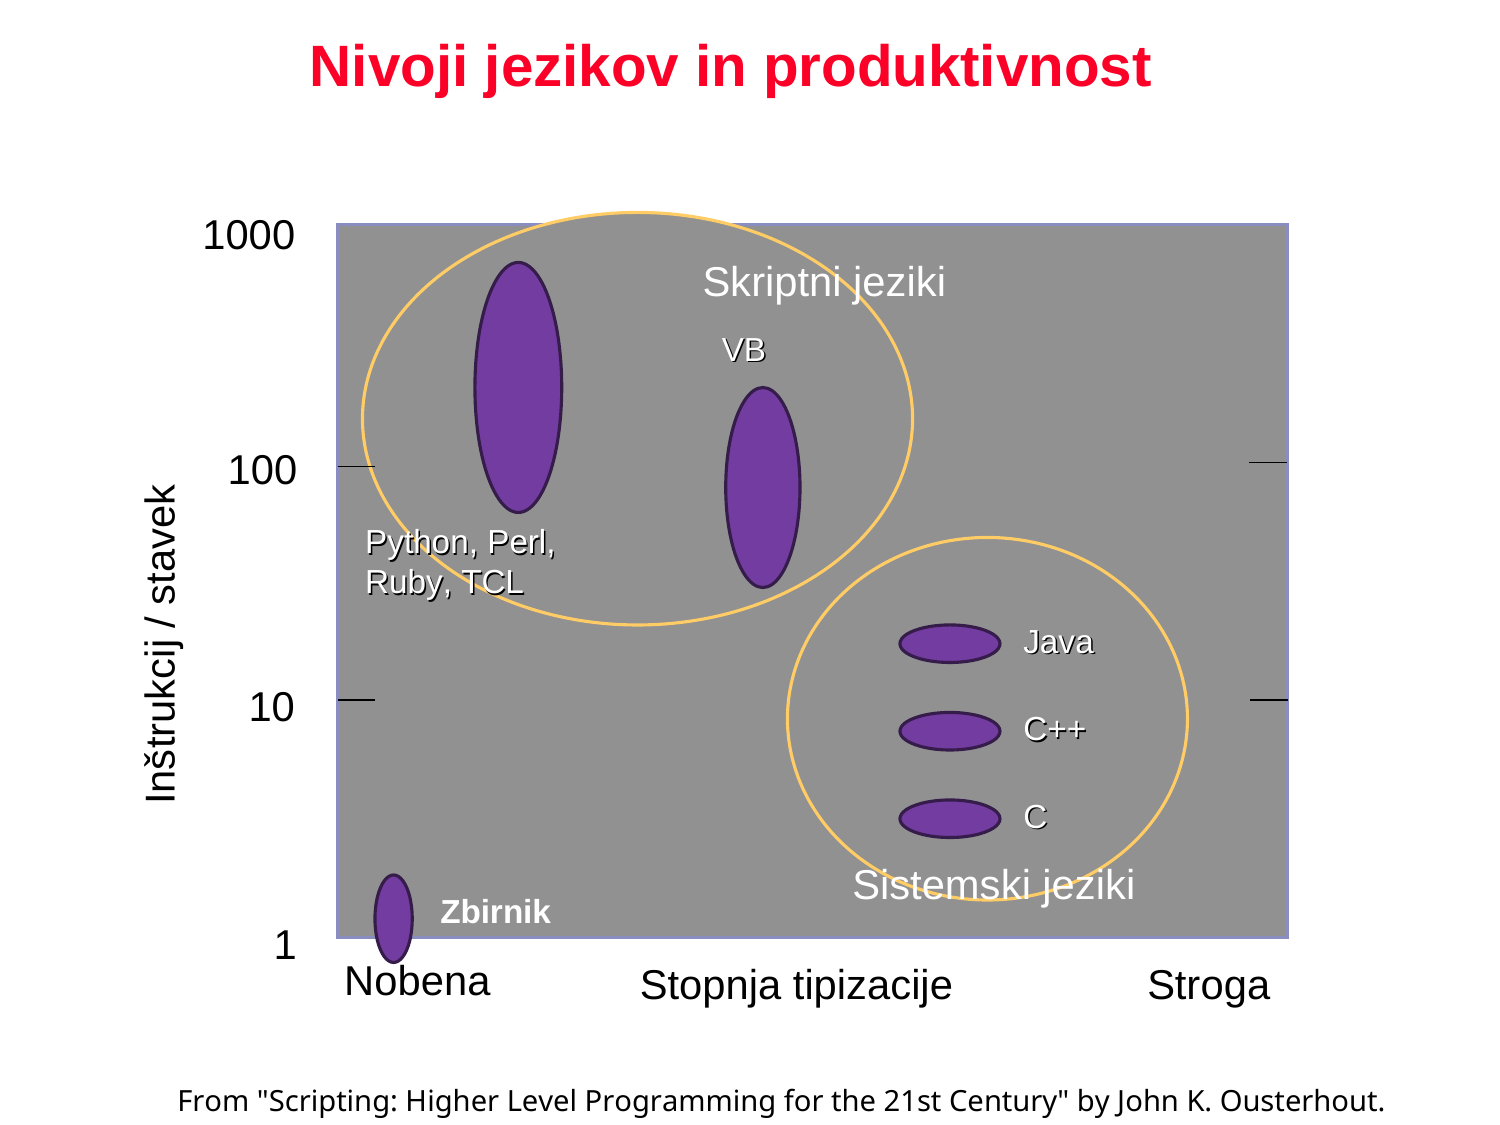

Nivoji jezikov in produktivnost
1000
Skriptni jeziki
VB
100
Python, Perl,
Ruby, TCL
Inštrukcij / stavek
Java
10
C++
C
Sistemski jeziki
Zbirnik
1
Nobena
Stopnja tipizacije
Stroga
From "Scripting: Higher Level Programming for the 21st Century" by John K. Ousterhout.